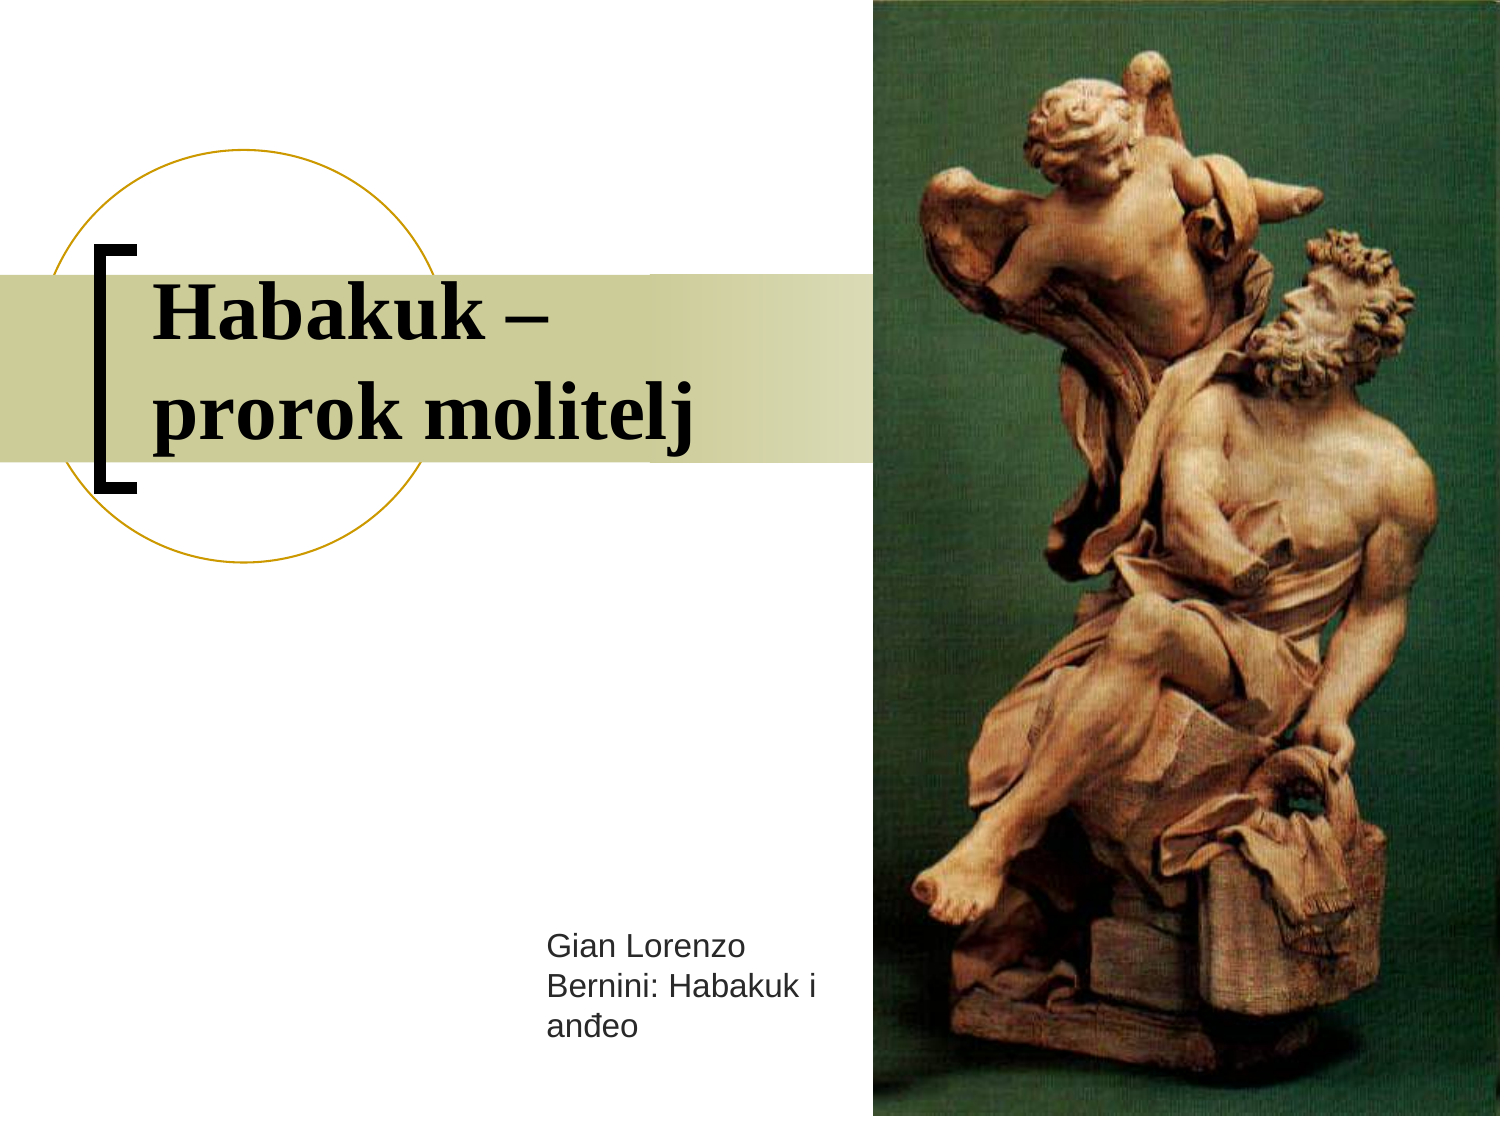

# Habakuk – prorok molitelj
Gian Lorenzo Bernini: Habakuk i anđeo